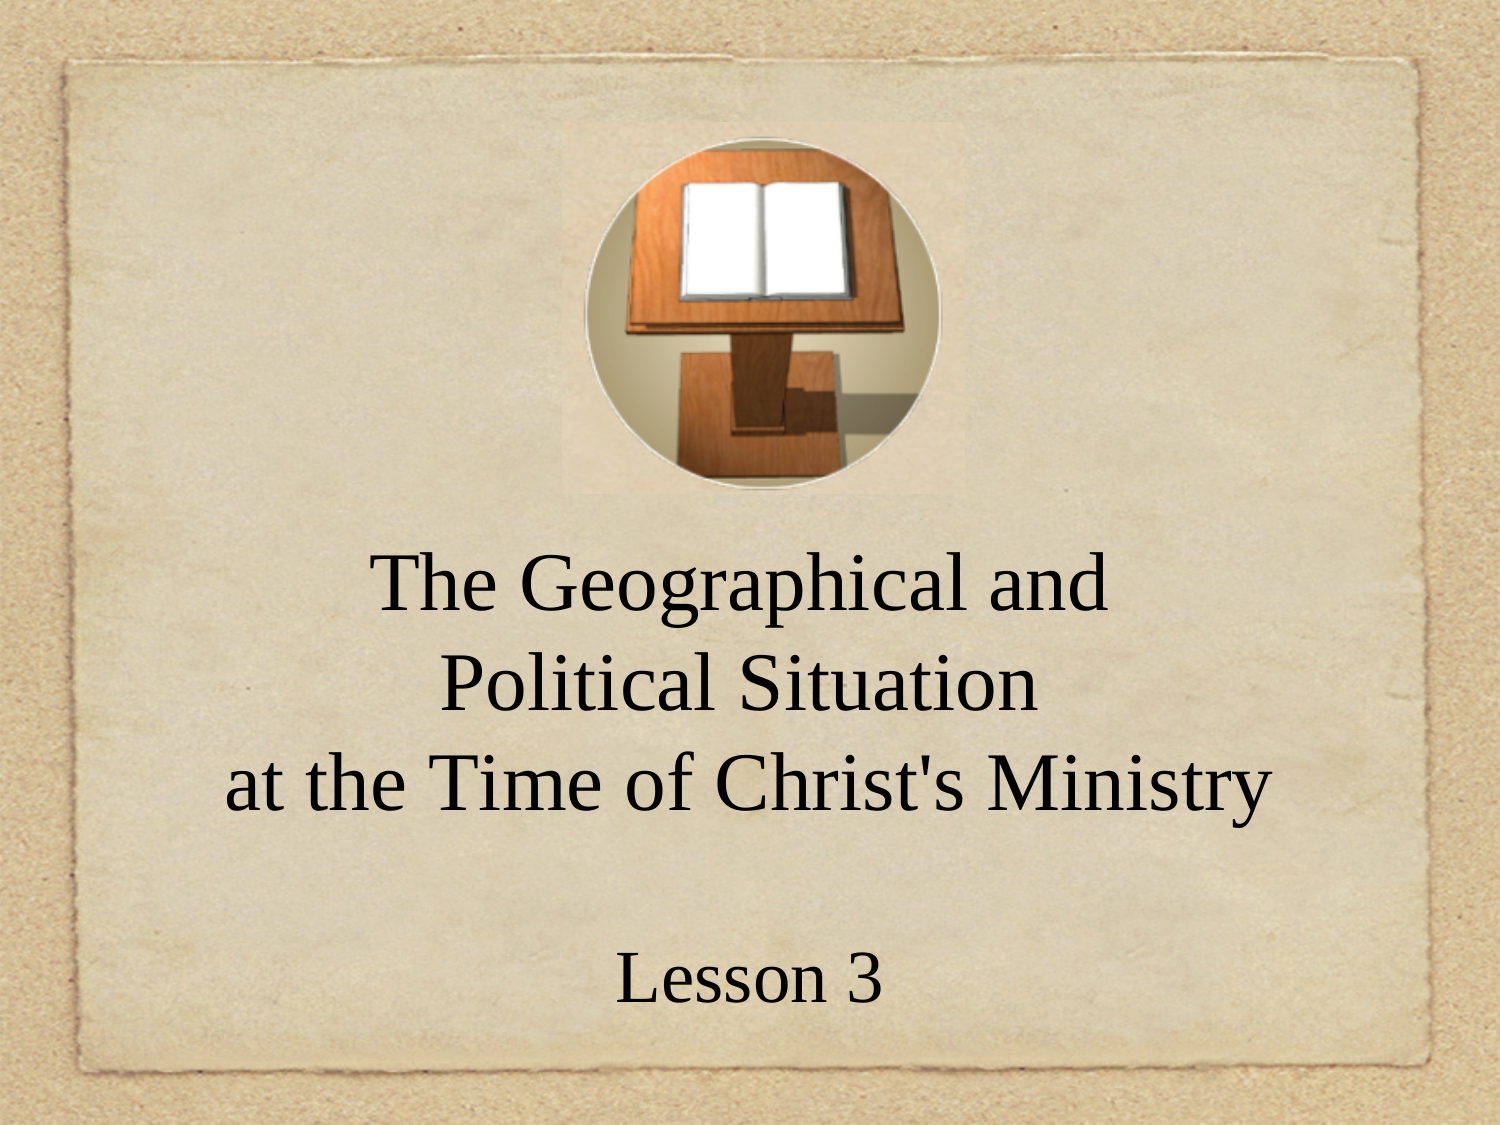

The Geographical and
Political Situation
at the Time of Christ's Ministry
Lesson 3